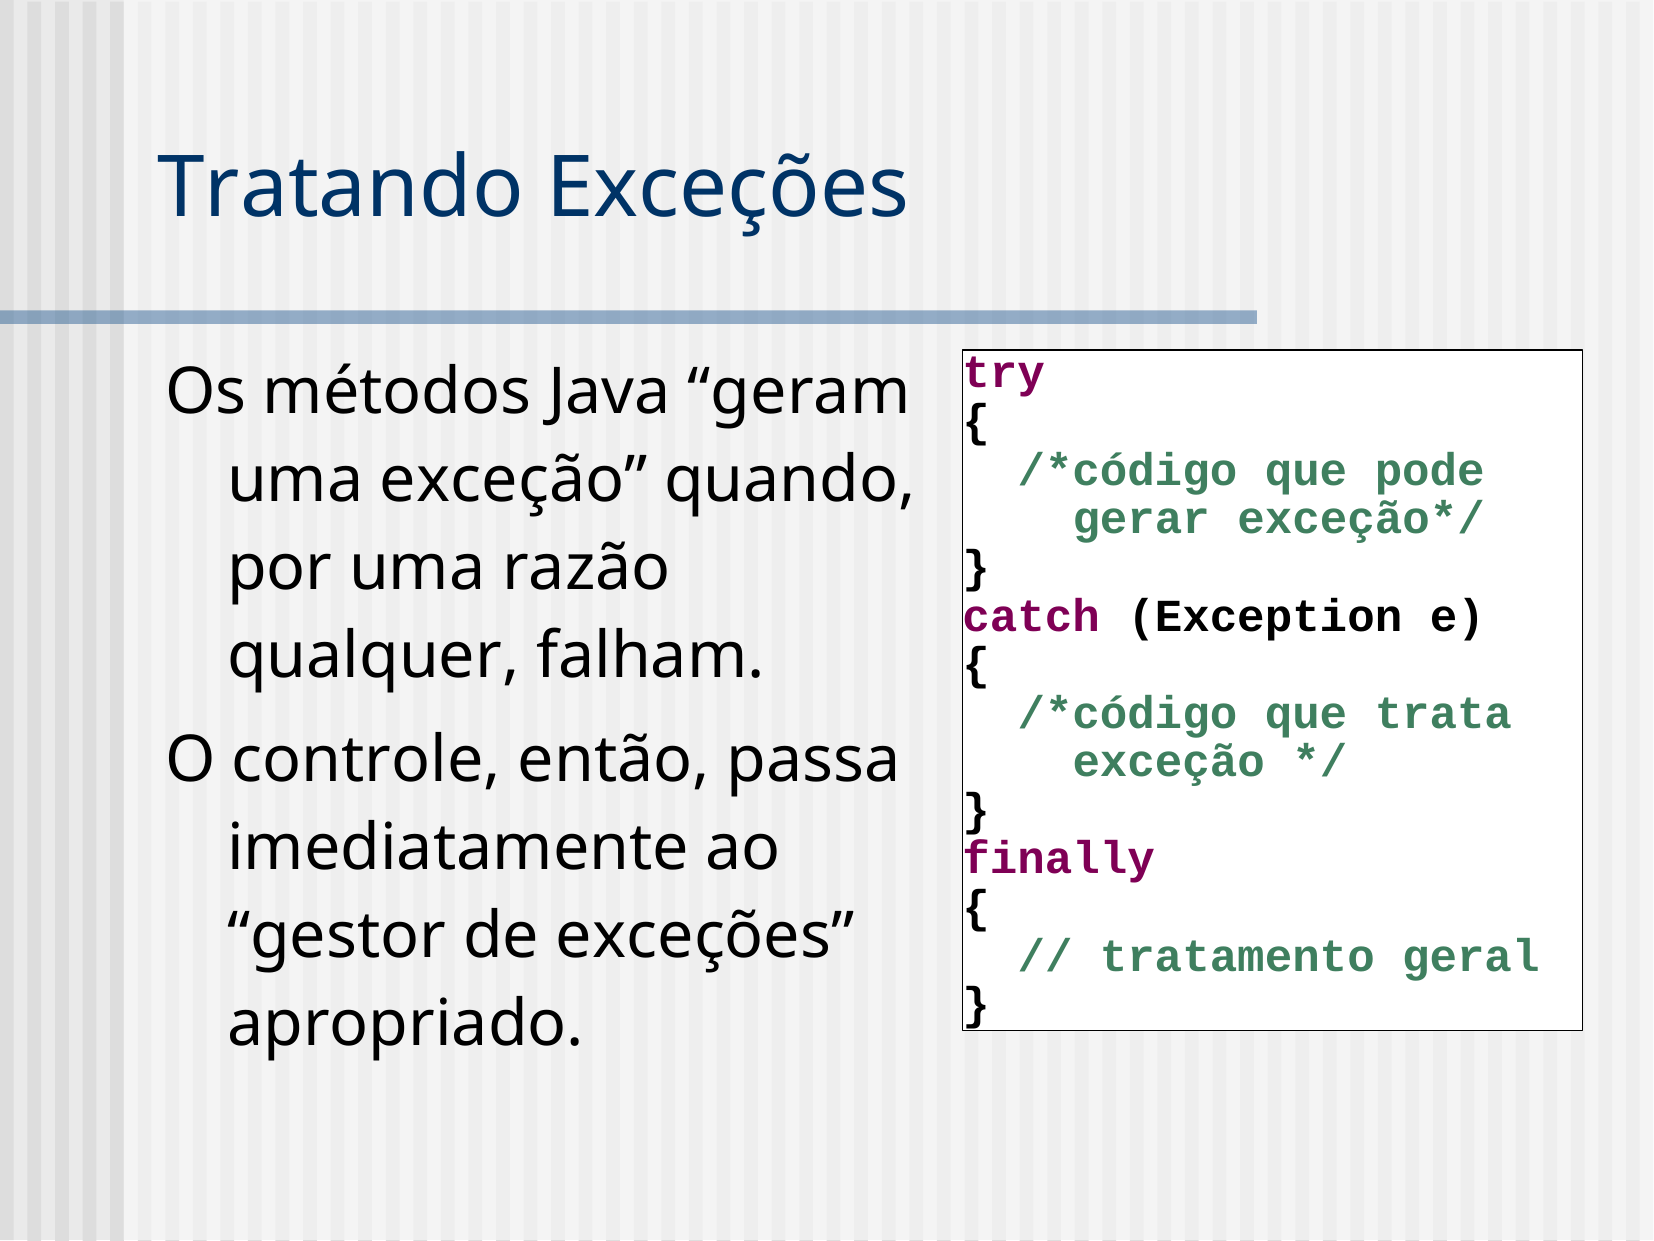

# Tratando Exceções
Os métodos Java “geram uma exceção” quando, por uma razão qualquer, falham.
O controle, então, passa imediatamente ao “gestor de exceções” apropriado.
try
{
 /*código que pode
 gerar exceção*/
}
catch (Exception e)
{
 /*código que trata
 exceção */
}
finally
{
 // tratamento geral
}